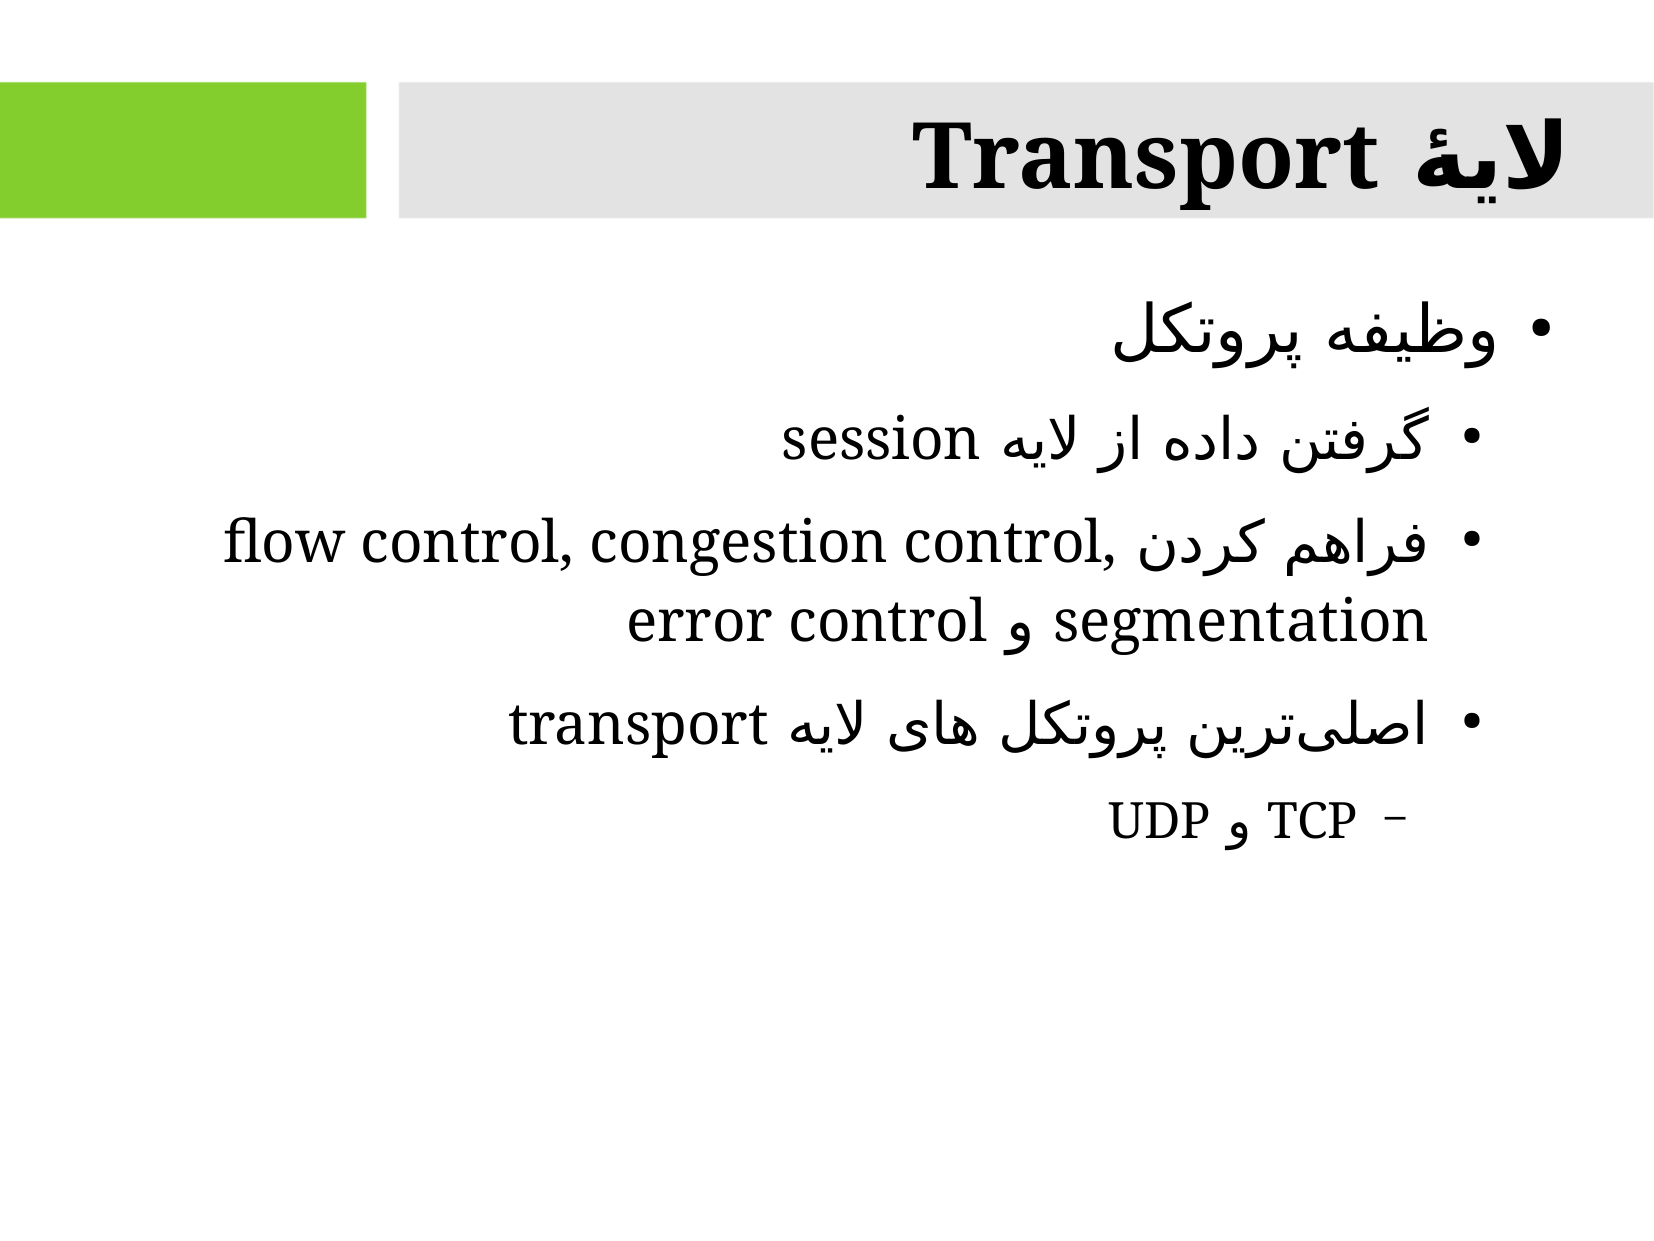

# لایهٔ Transport
وظیفه پروتکل
گرفتن داده از لایه session
فراهم کردن flow control, congestion control, segmentation و error control
اصلی‌ترین پروتکل های لایه transport
TCP و UDP